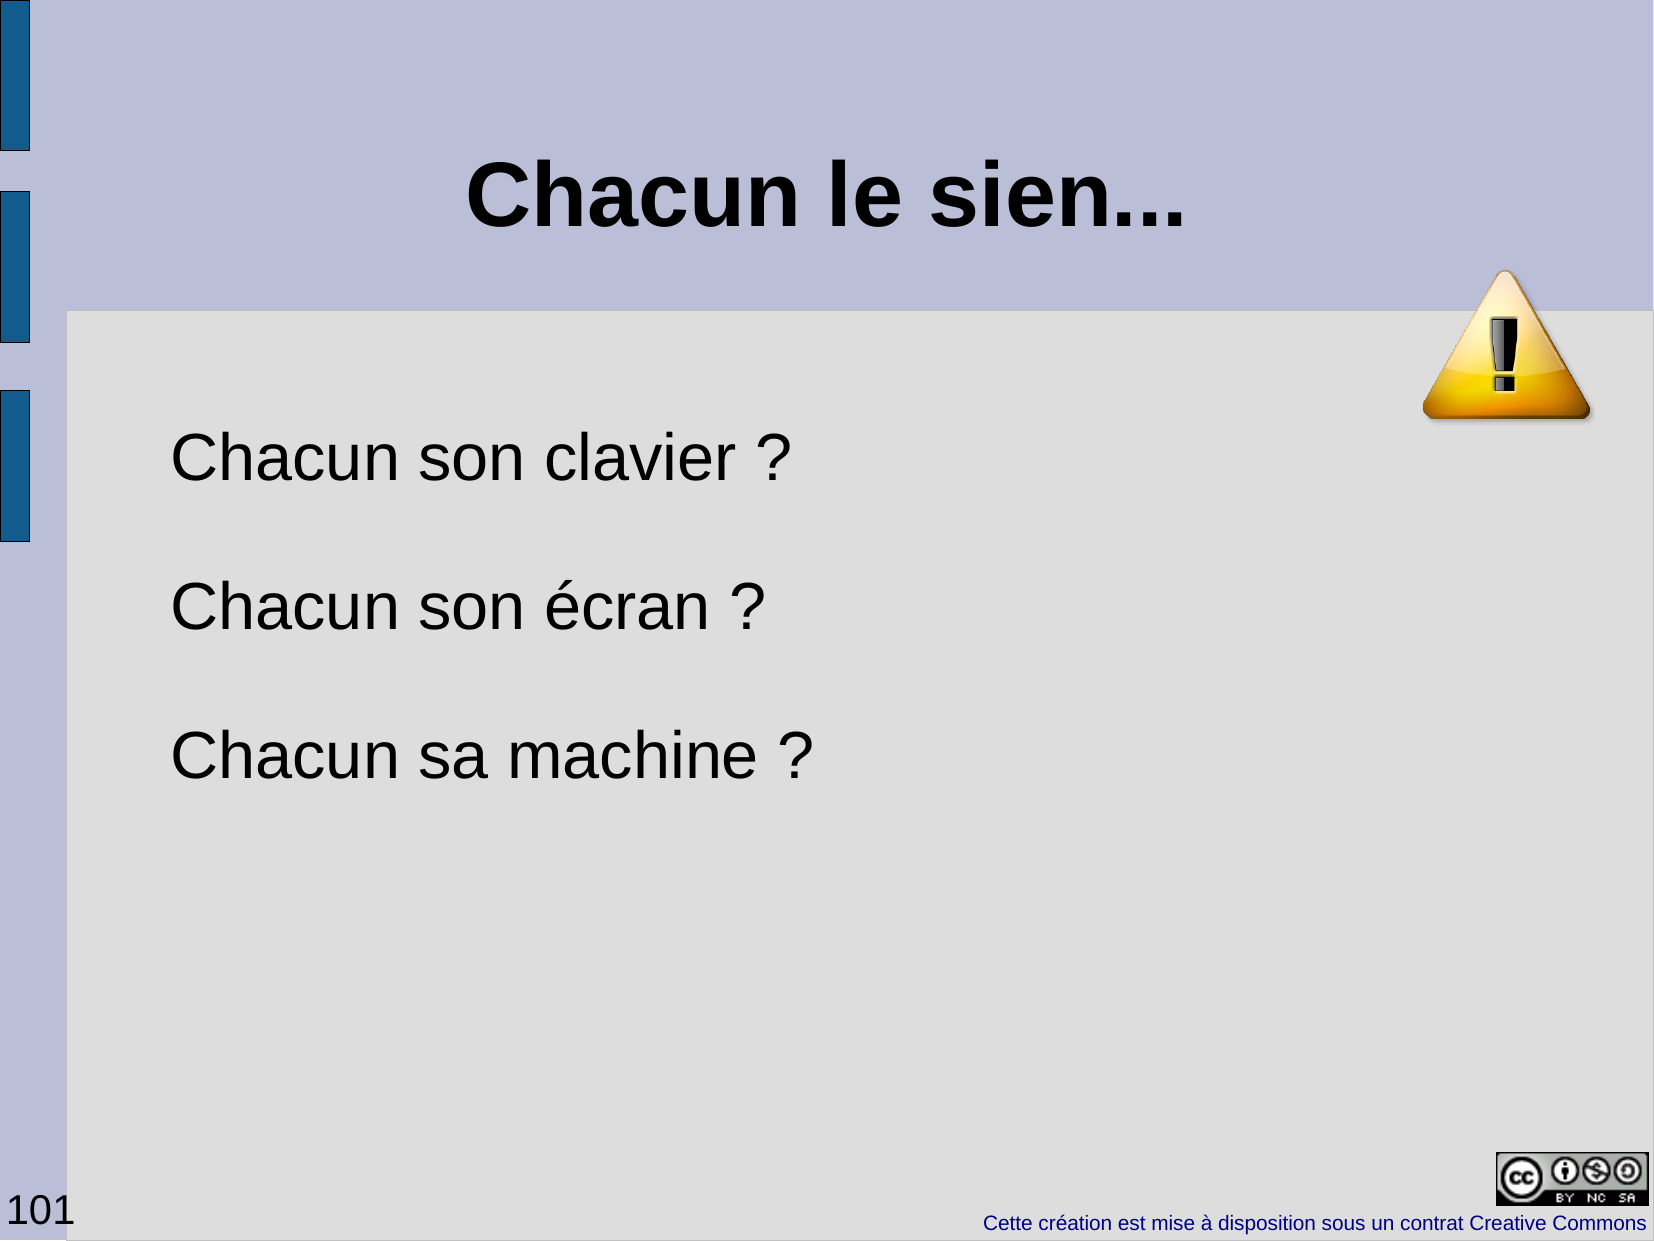

# Chacun le sien...
Chacun son clavier ?
Chacun son écran ?
Chacun sa machine ?